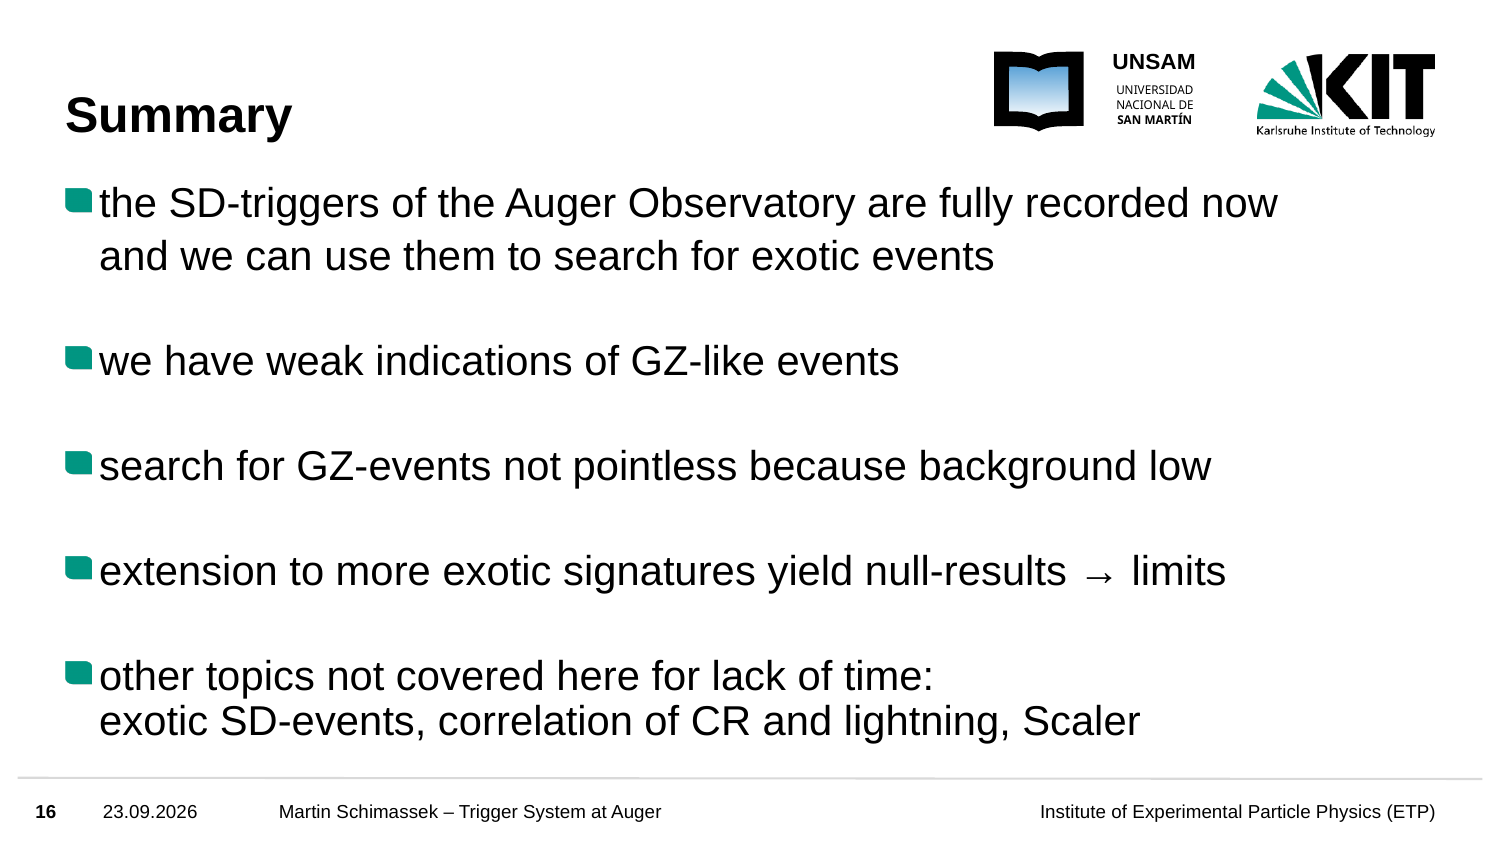

# Summary
the SD-triggers of the Auger Observatory are fully recorded now
and we can use them to search for exotic events
we have weak indications of GZ-like events
search for GZ-events not pointless because background low
extension to more exotic signatures yield null-results → limits
other topics not covered here for lack of time:
exotic SD-events, correlation of CR and lightning, Scaler